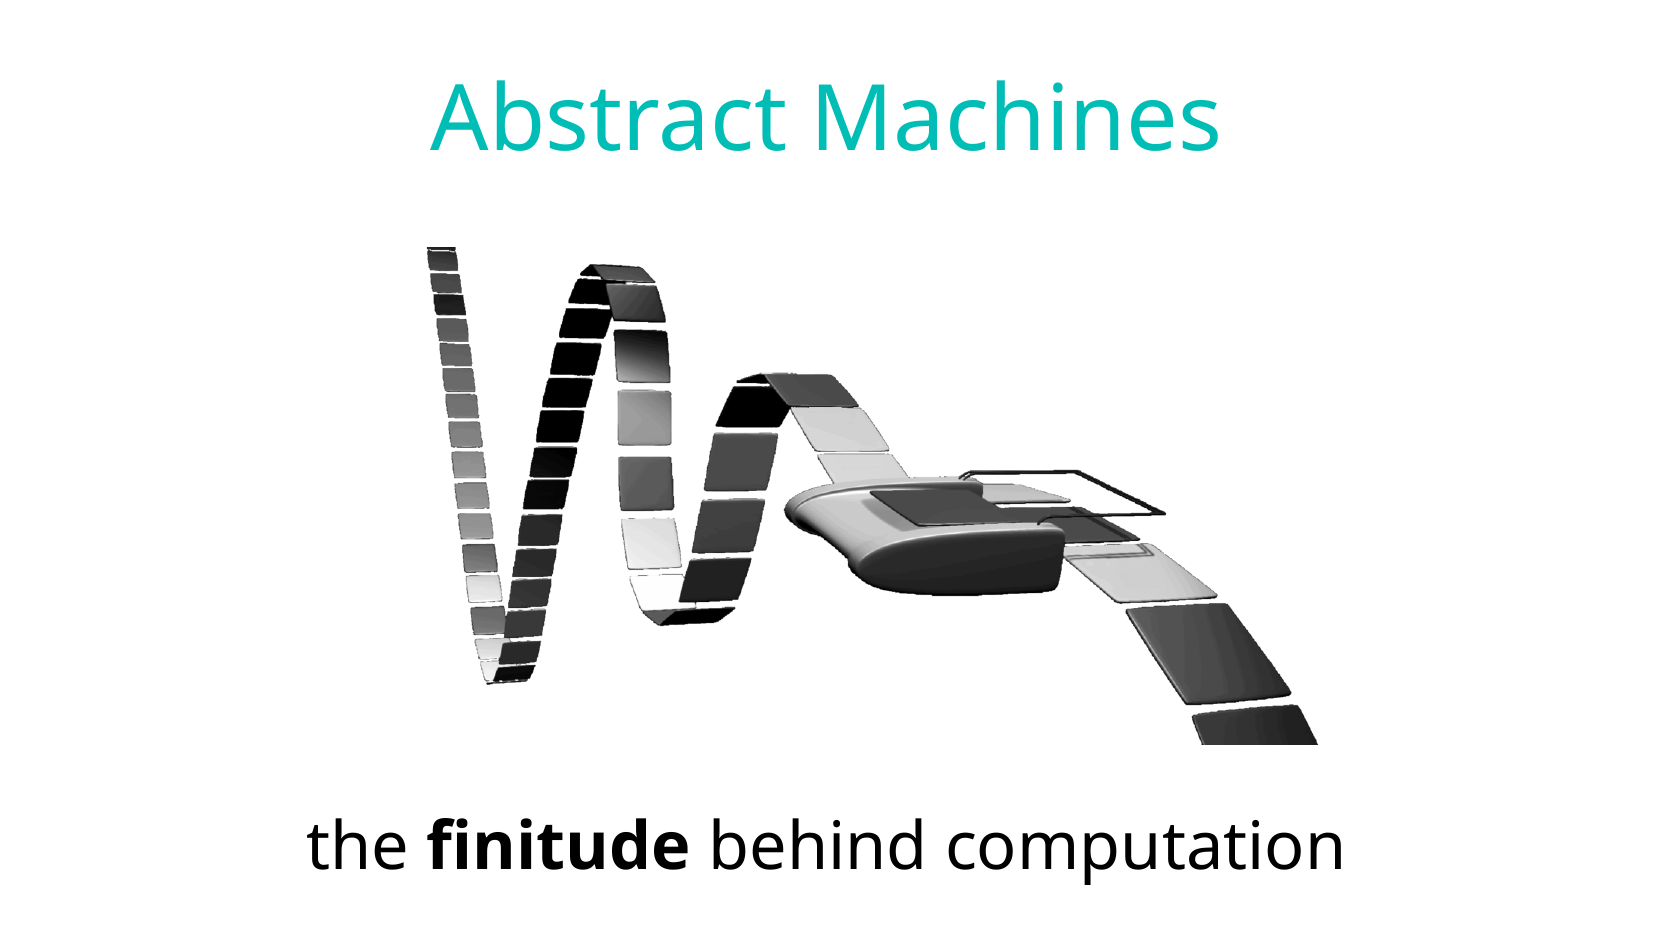

# Abstract Machines
the finitude behind computation